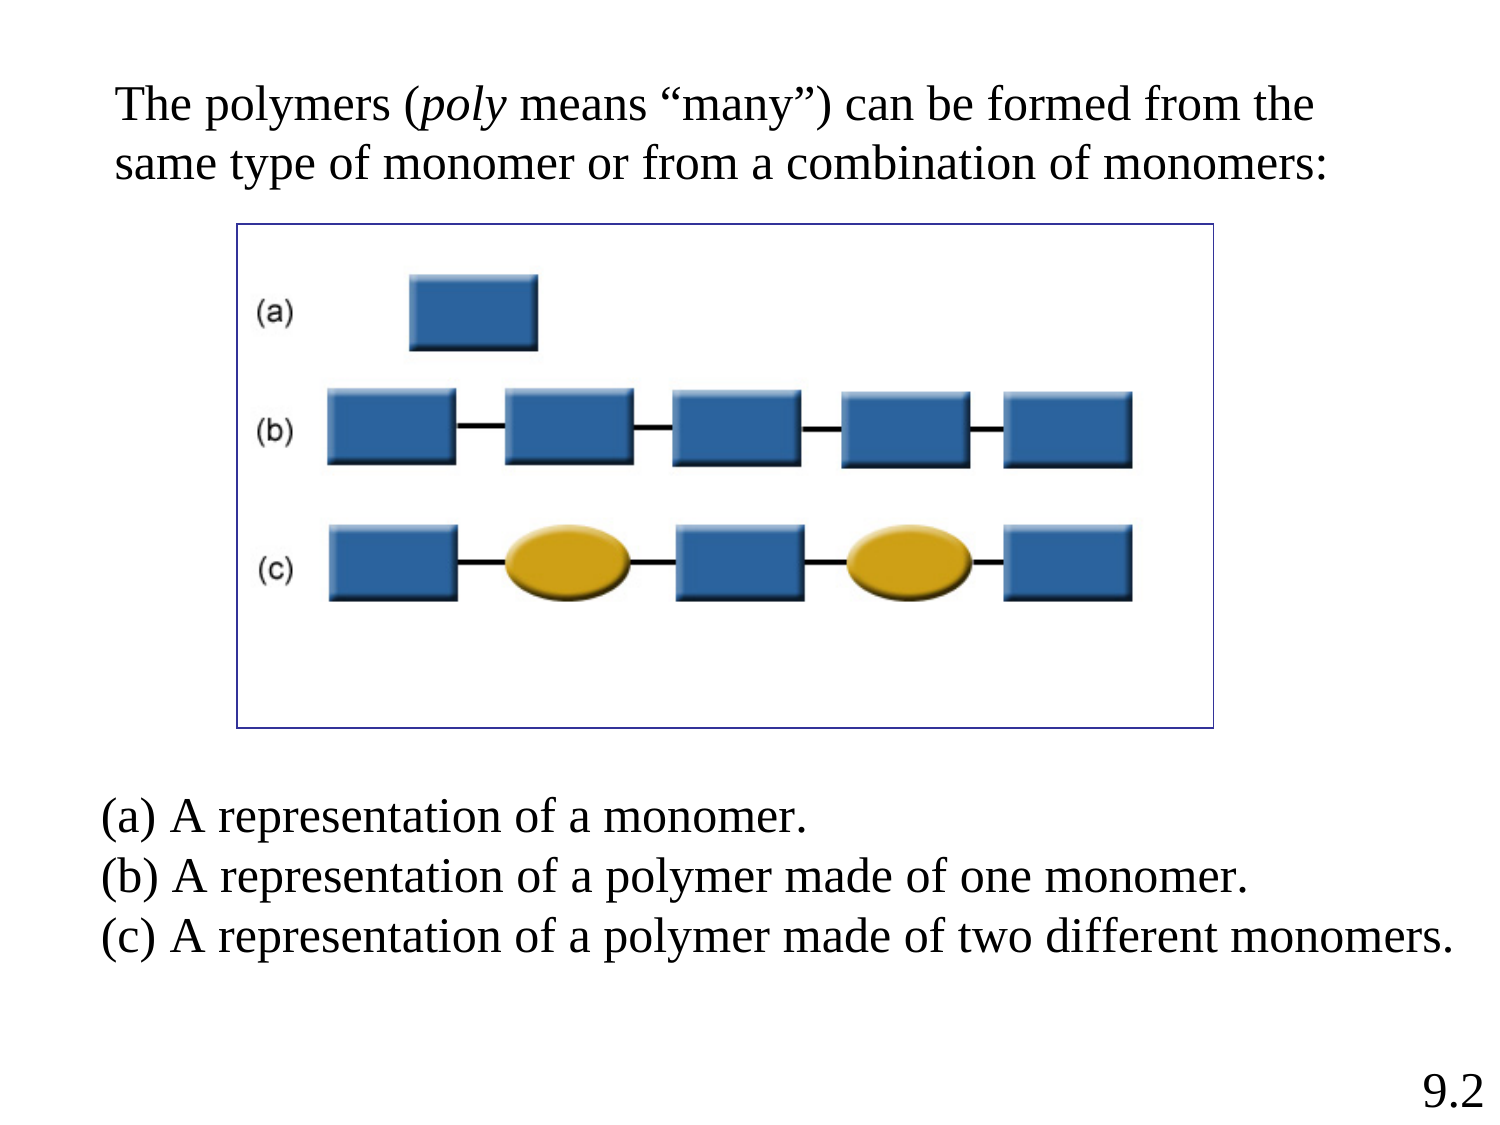

The polymers (poly means “many”) can be formed from the same type of monomer or from a combination of monomers:
 A representation of a monomer.
 A representation of a polymer made of one monomer.
 A representation of a polymer made of two different monomers.
9.2